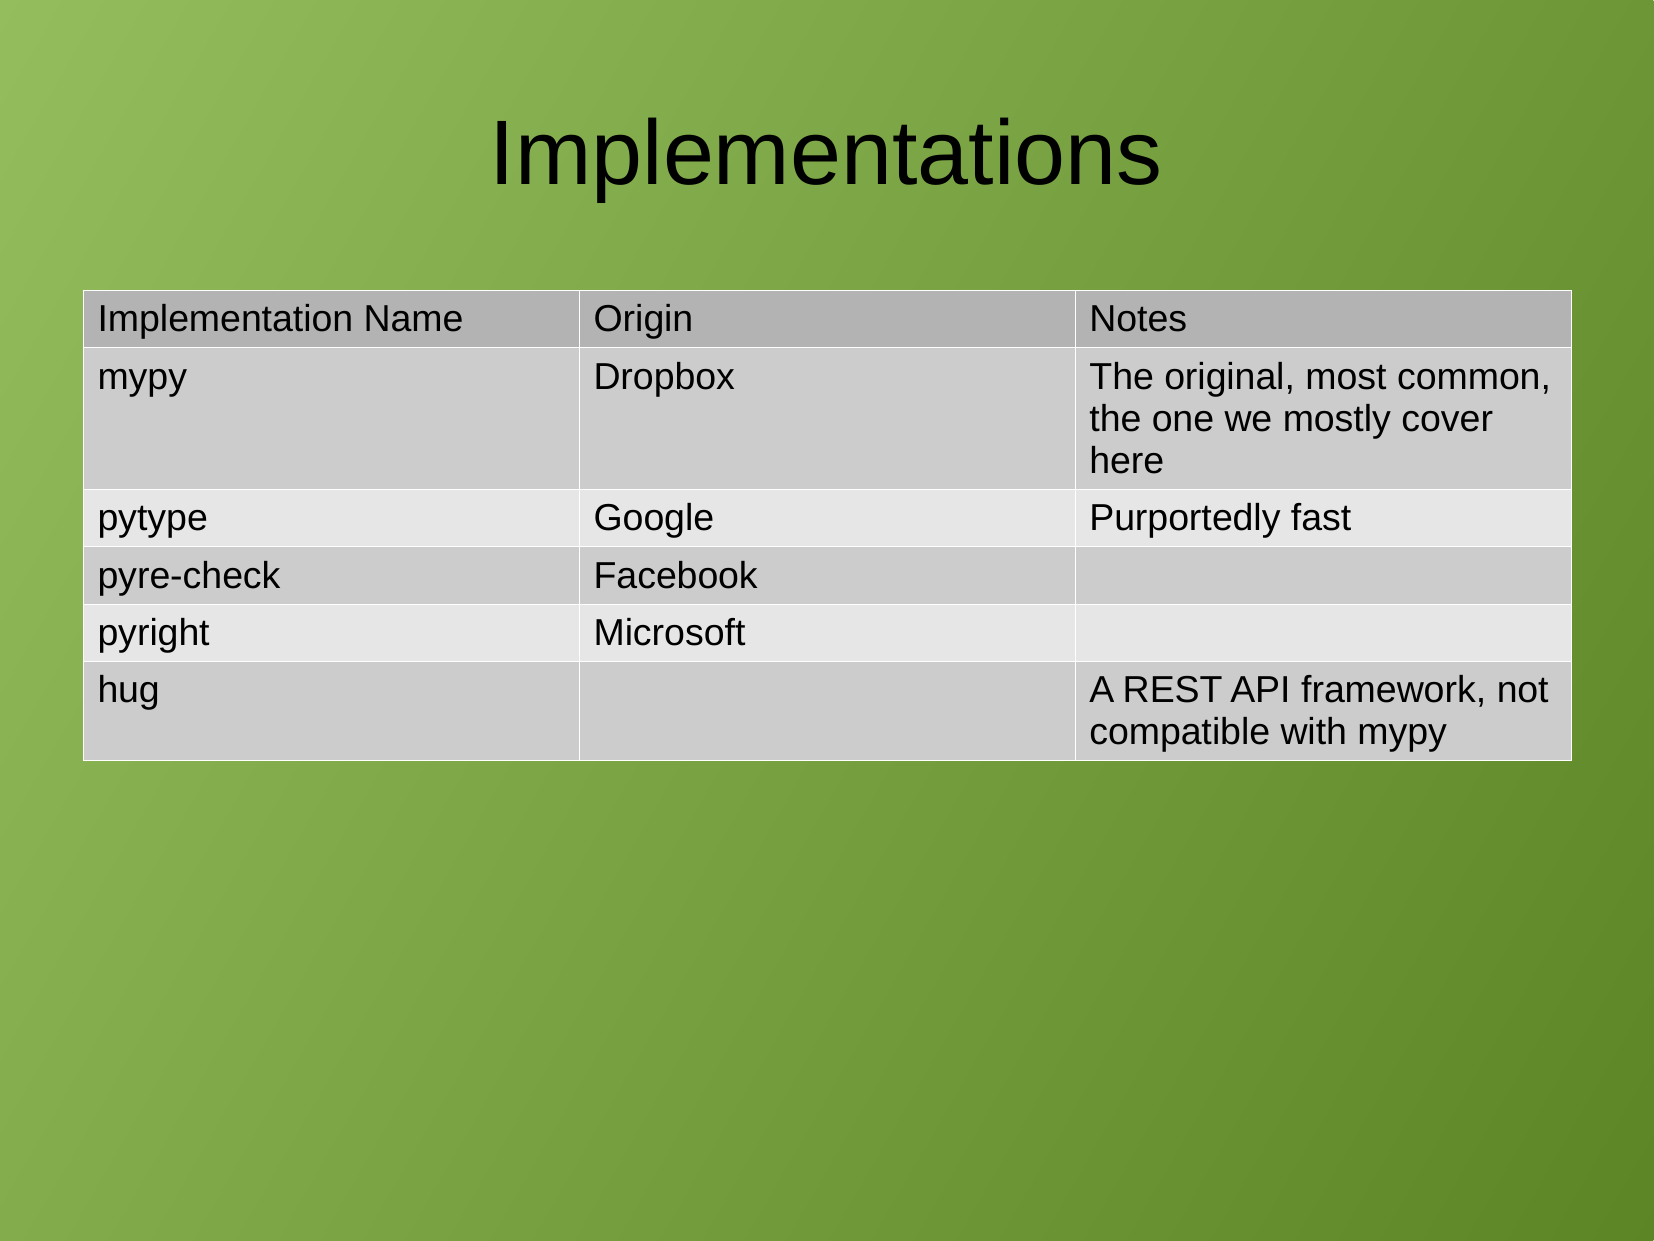

# Implementations
| Implementation Name | Origin | Notes |
| --- | --- | --- |
| mypy | Dropbox | The original, most common, the one we mostly cover here |
| pytype | Google | Purportedly fast |
| pyre-check | Facebook | |
| pyright | Microsoft | |
| hug | | A REST API framework, not compatible with mypy |